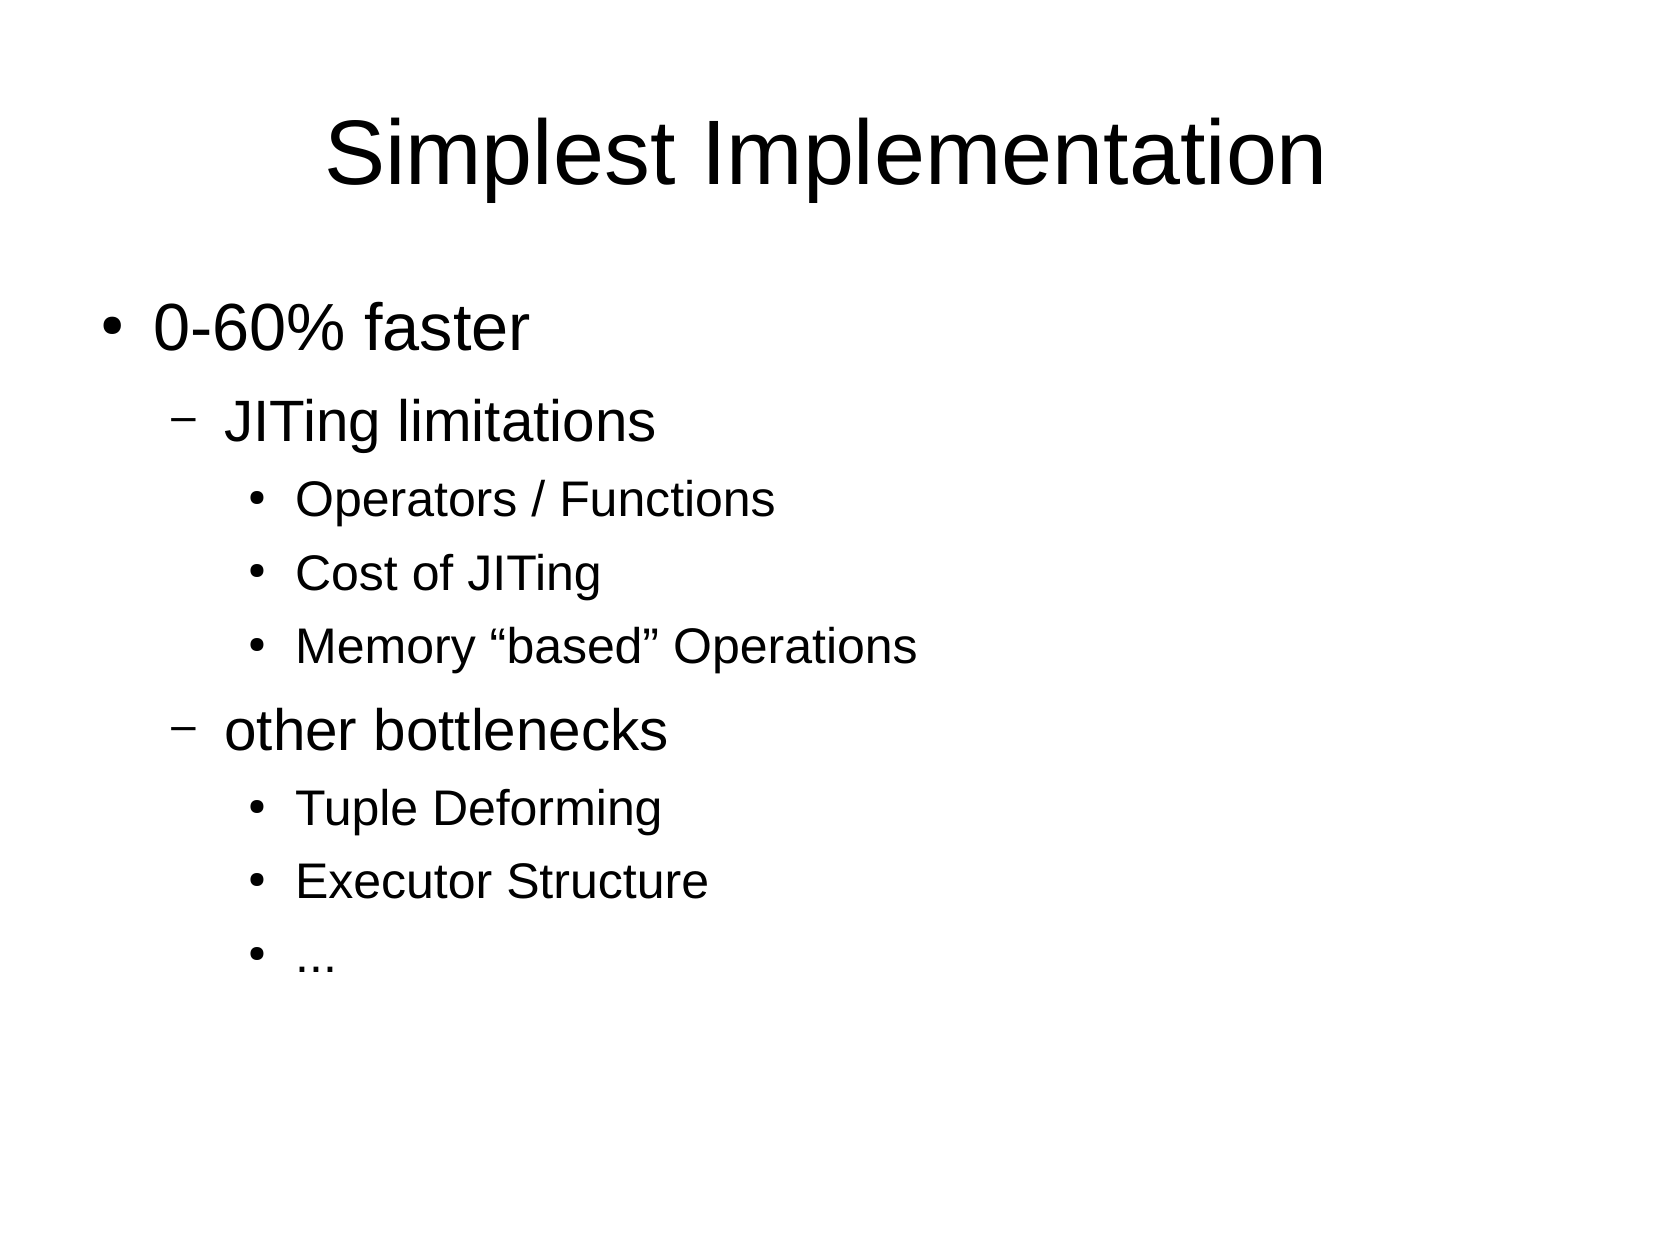

# Simplest Implementation
0-60% faster
JITing limitations
Operators / Functions
Cost of JITing
Memory “based” Operations
other bottlenecks
Tuple Deforming
Executor Structure
...